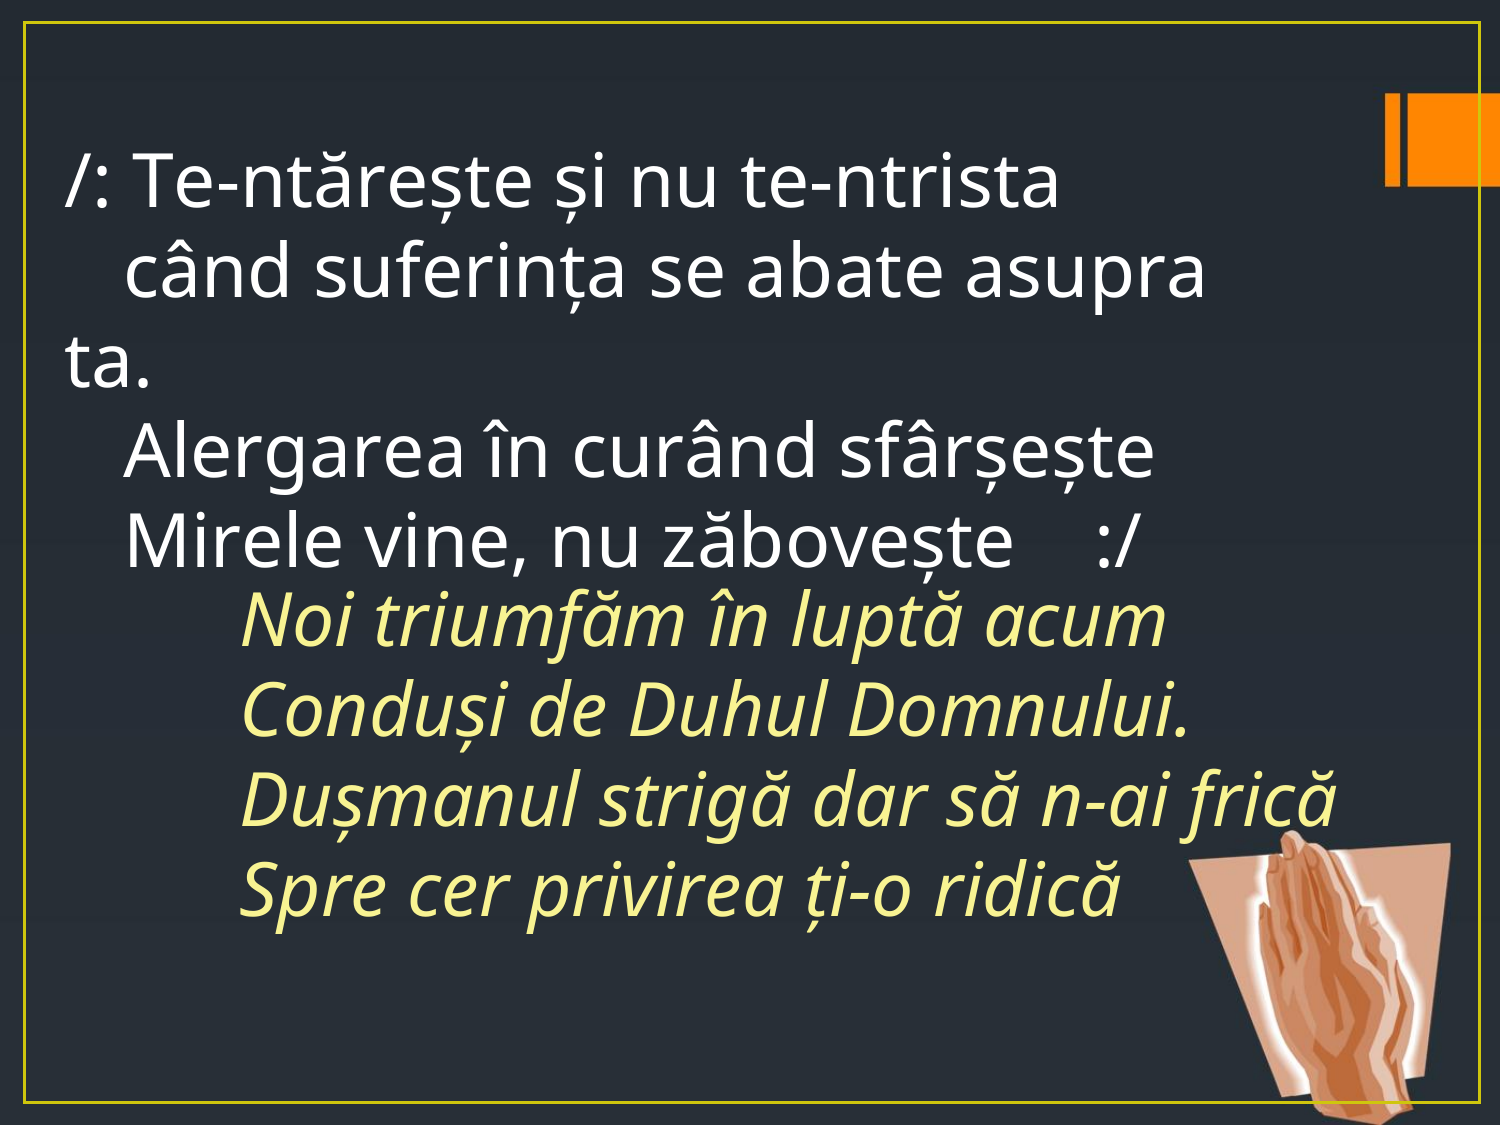

/: Te-ntăreşte şi nu te-ntrista
 când suferinţa se abate asupra ta.
 Alergarea în curând sfârşeşte
 Mirele vine, nu zăboveşte :/
Noi triumfăm în luptă acum
Conduşi de Duhul Domnului.
Duşmanul strigă dar să n-ai frică
Spre cer privirea ţi-o ridică